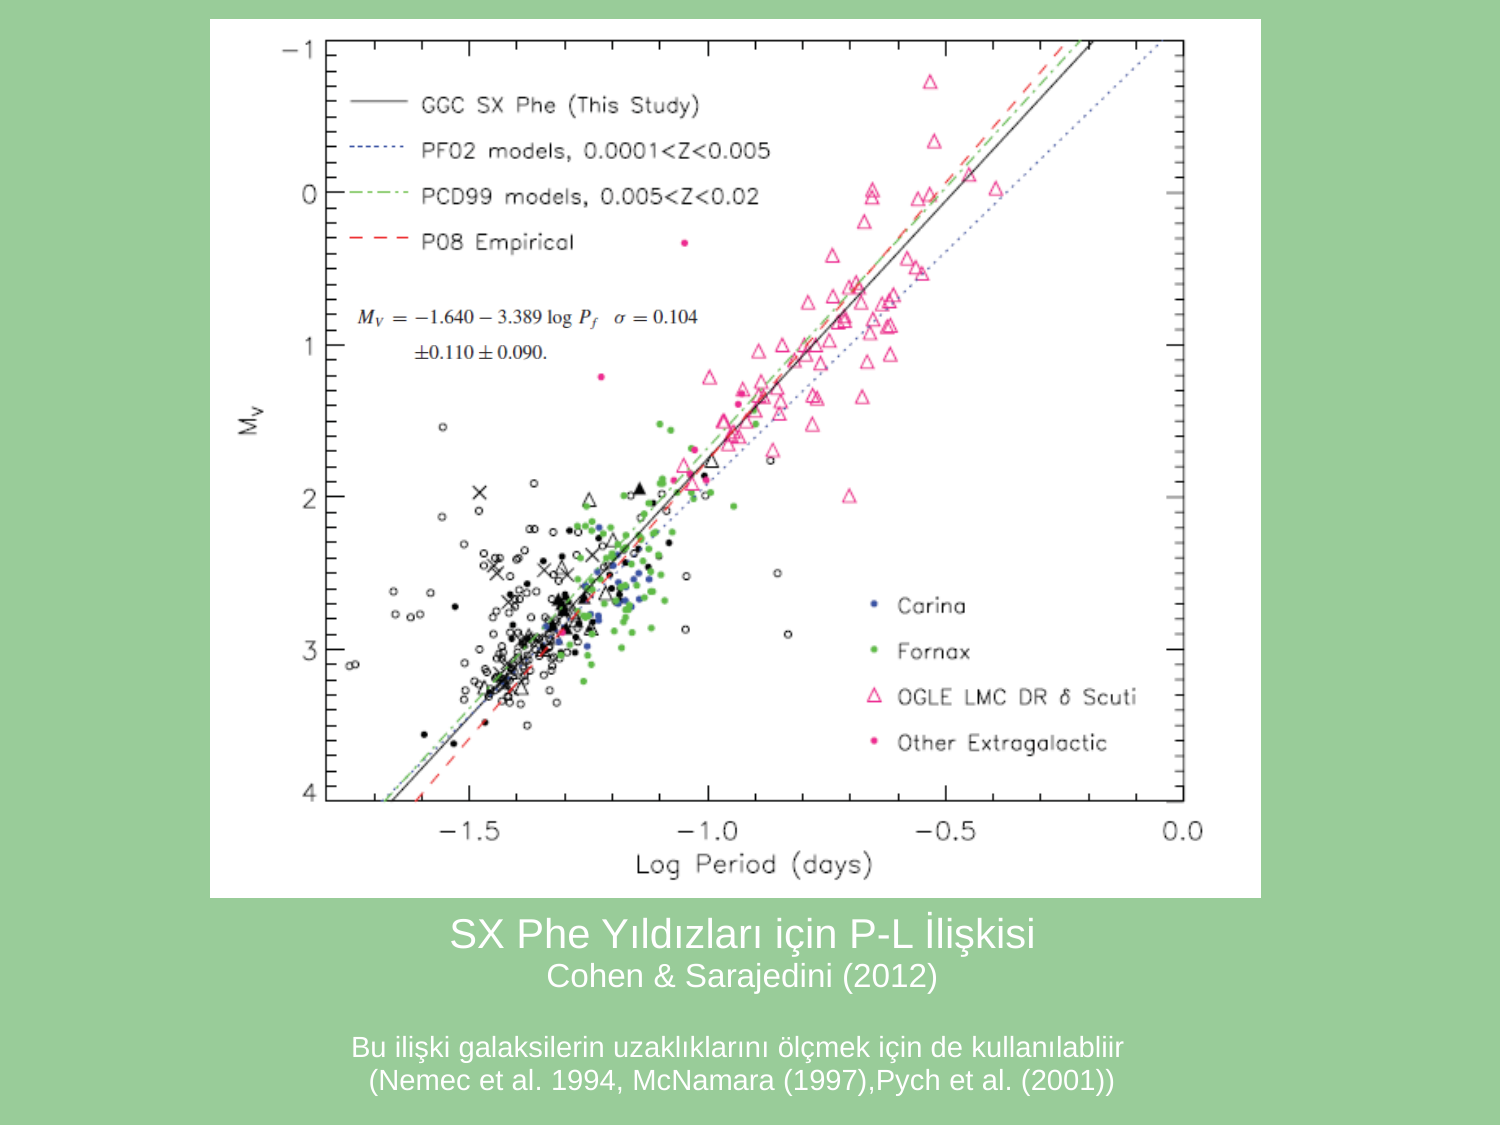

SX Phe Yıldızları için P-L İlişkisi
Cohen & Sarajedini (2012)
Bu ilişki galaksilerin uzaklıklarını ölçmek için de kullanılabliir
(Nemec et al. 1994, McNamara (1997),Pych et al. (2001))